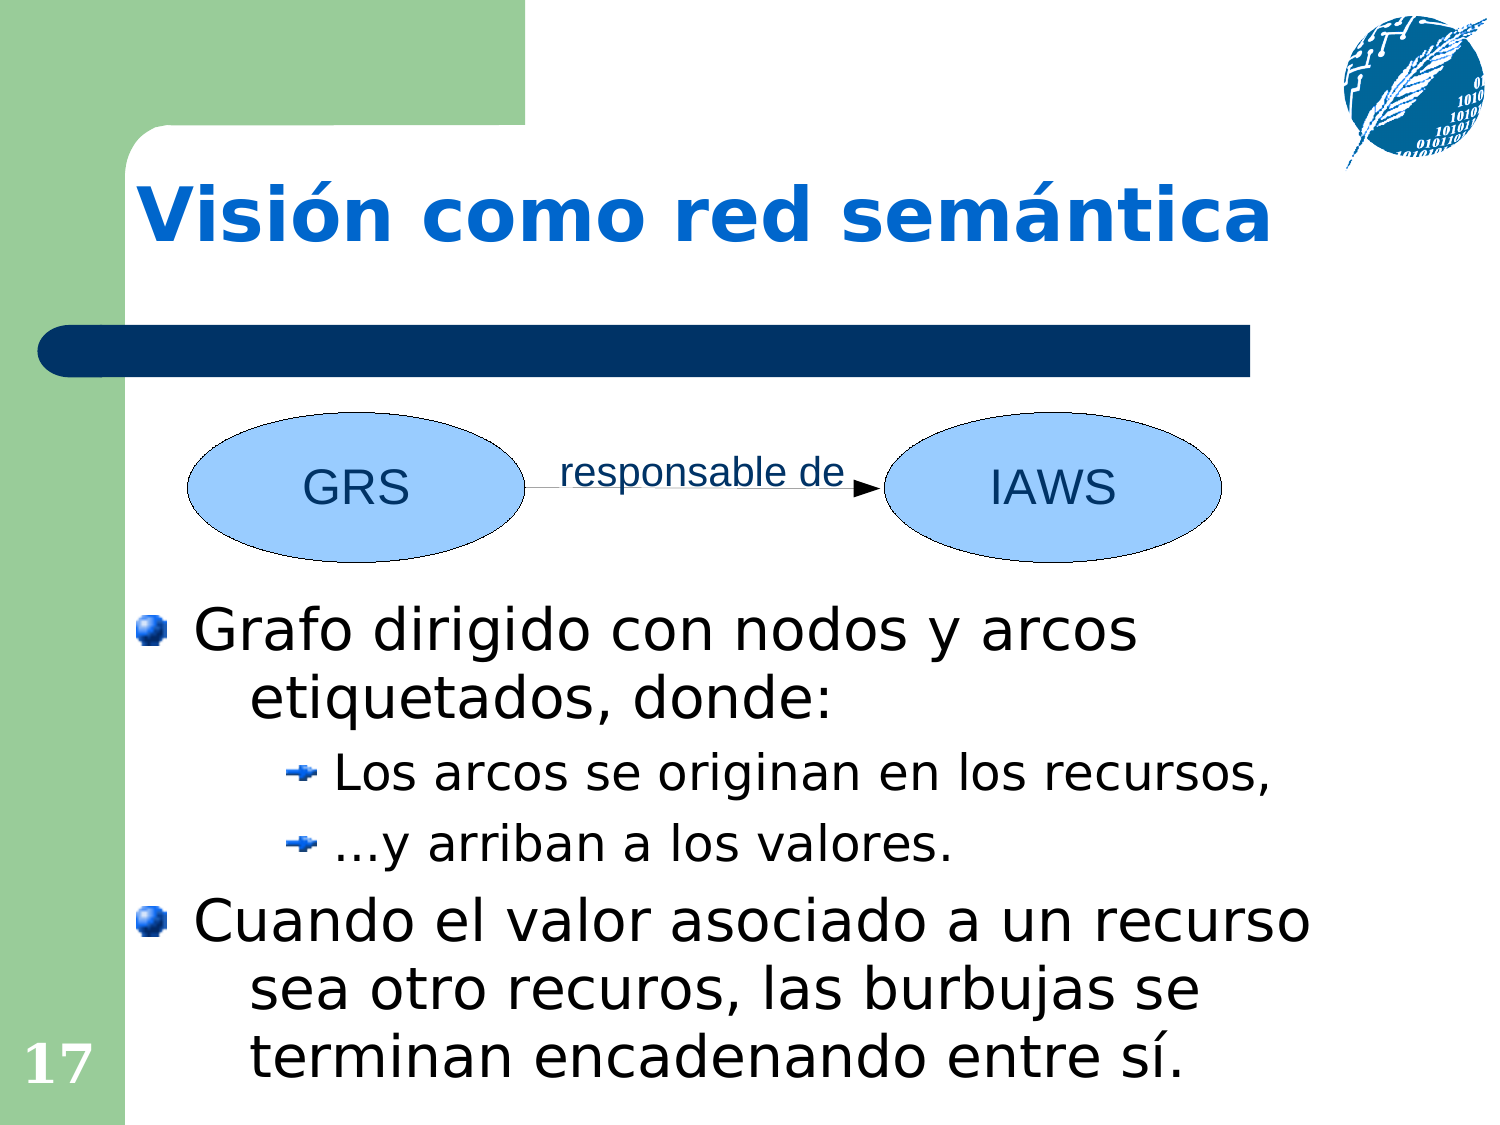

# Visión como red semántica
GRS
IAWS
responsable de
Grafo dirigido con nodos y arcos etiquetados, donde:
Los arcos se originan en los recursos,
...y arriban a los valores.
Cuando el valor asociado a un recurso sea otro recuros, las burbujas se terminan encadenando entre sí.
17